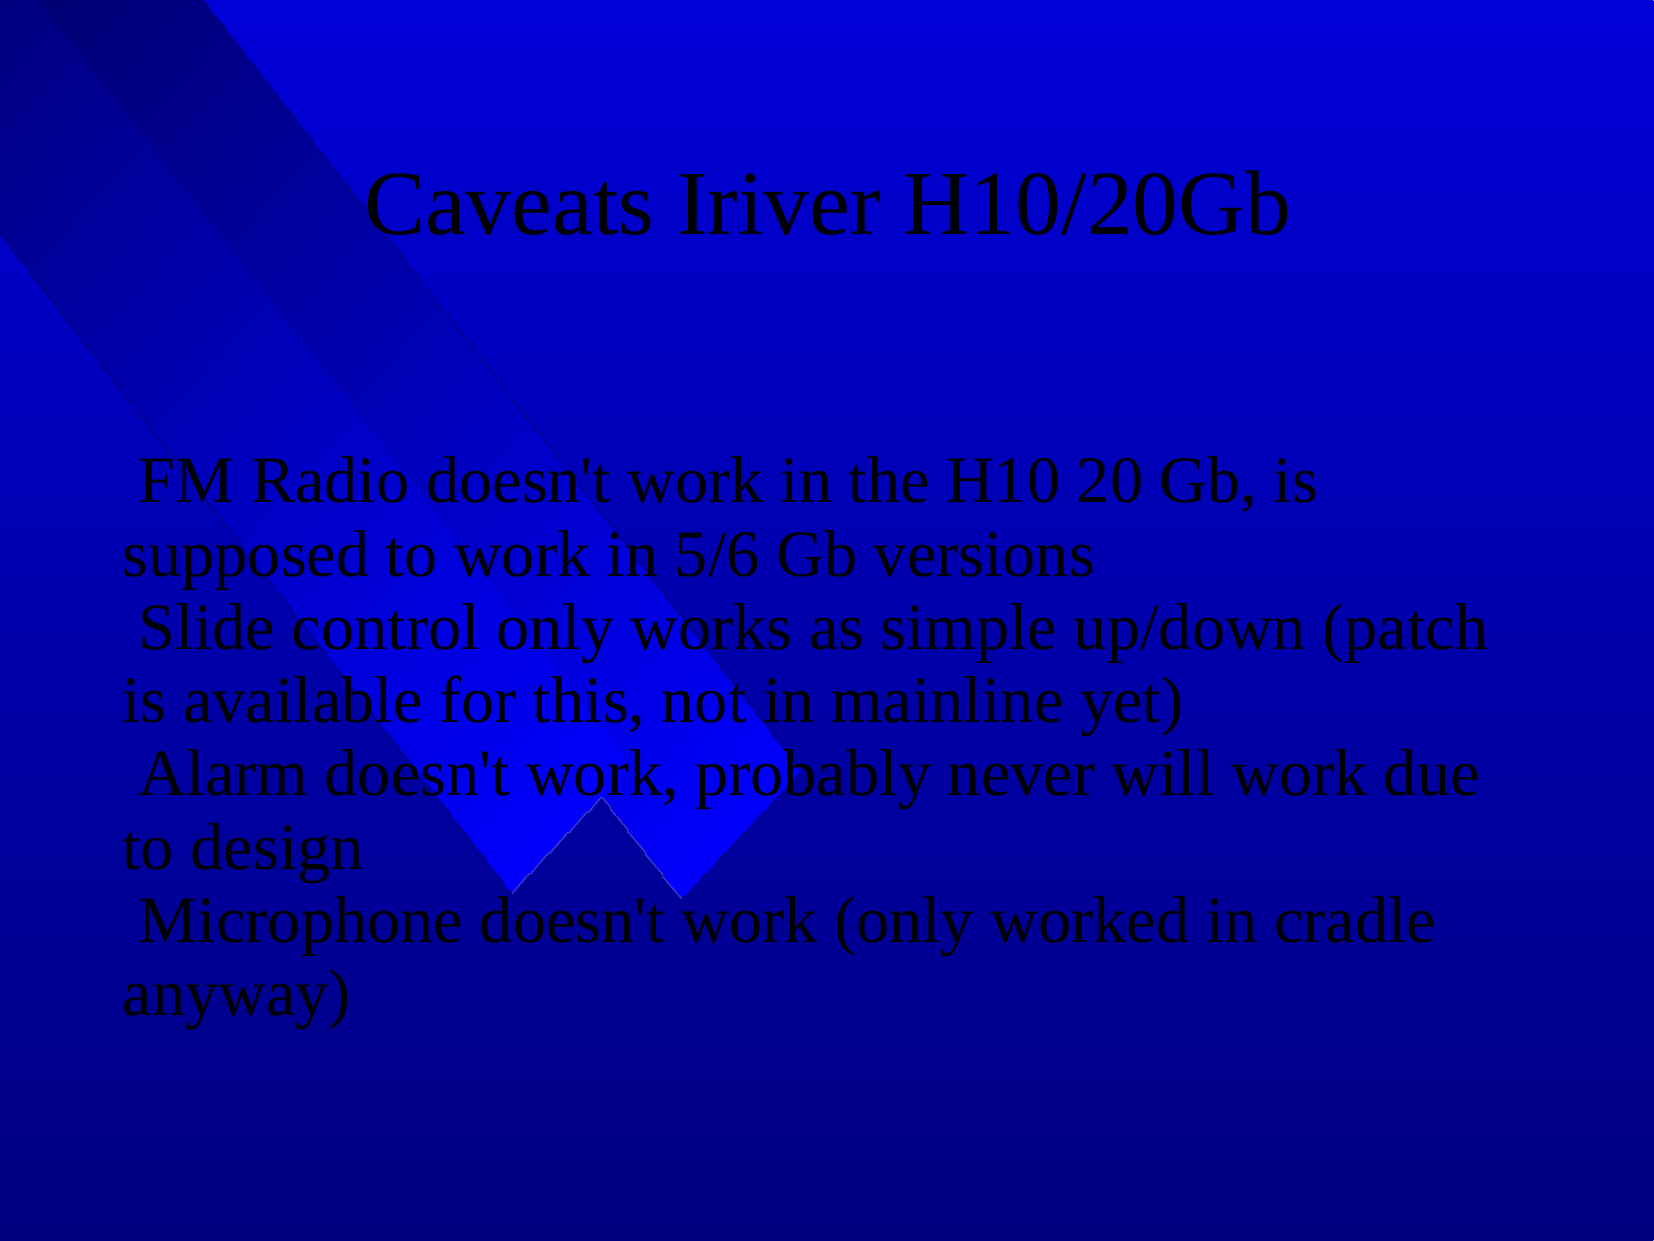

# Caveats Iriver H10/20Gb
 FM Radio doesn't work in the H10 20 Gb, is supposed to work in 5/6 Gb versions
 Slide control only works as simple up/down (patch is available for this, not in mainline yet)
 Alarm doesn't work, probably never will work due to design
 Microphone doesn't work (only worked in cradle anyway)